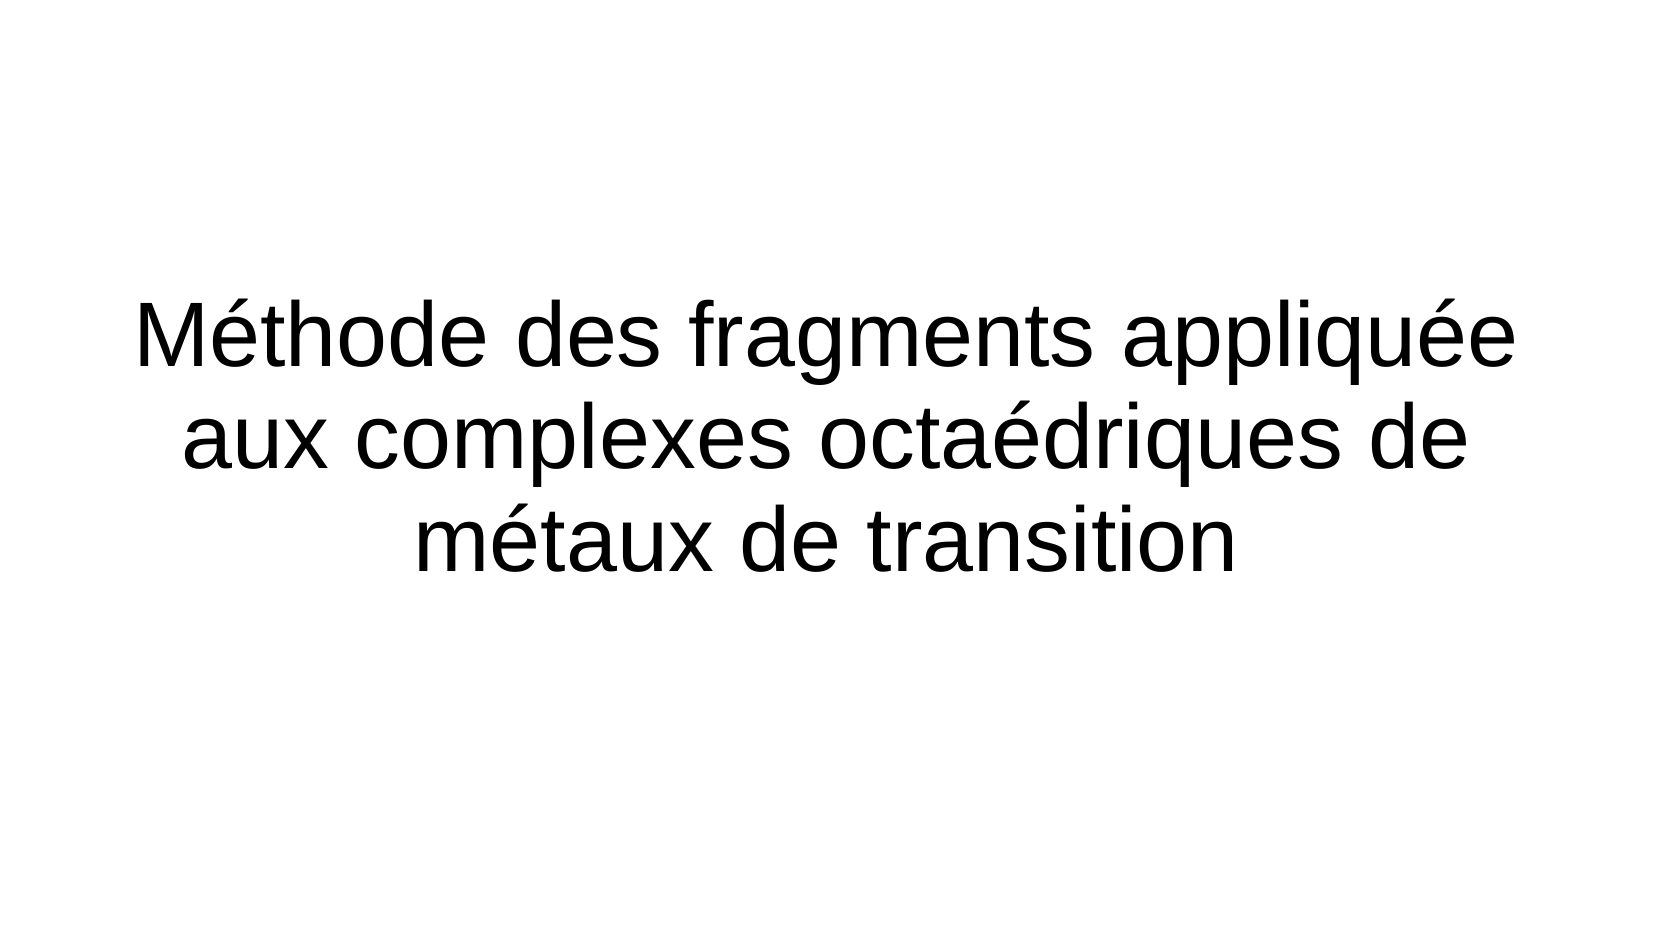

# Méthode des fragments appliquée aux complexes octaédriques de métaux de transition